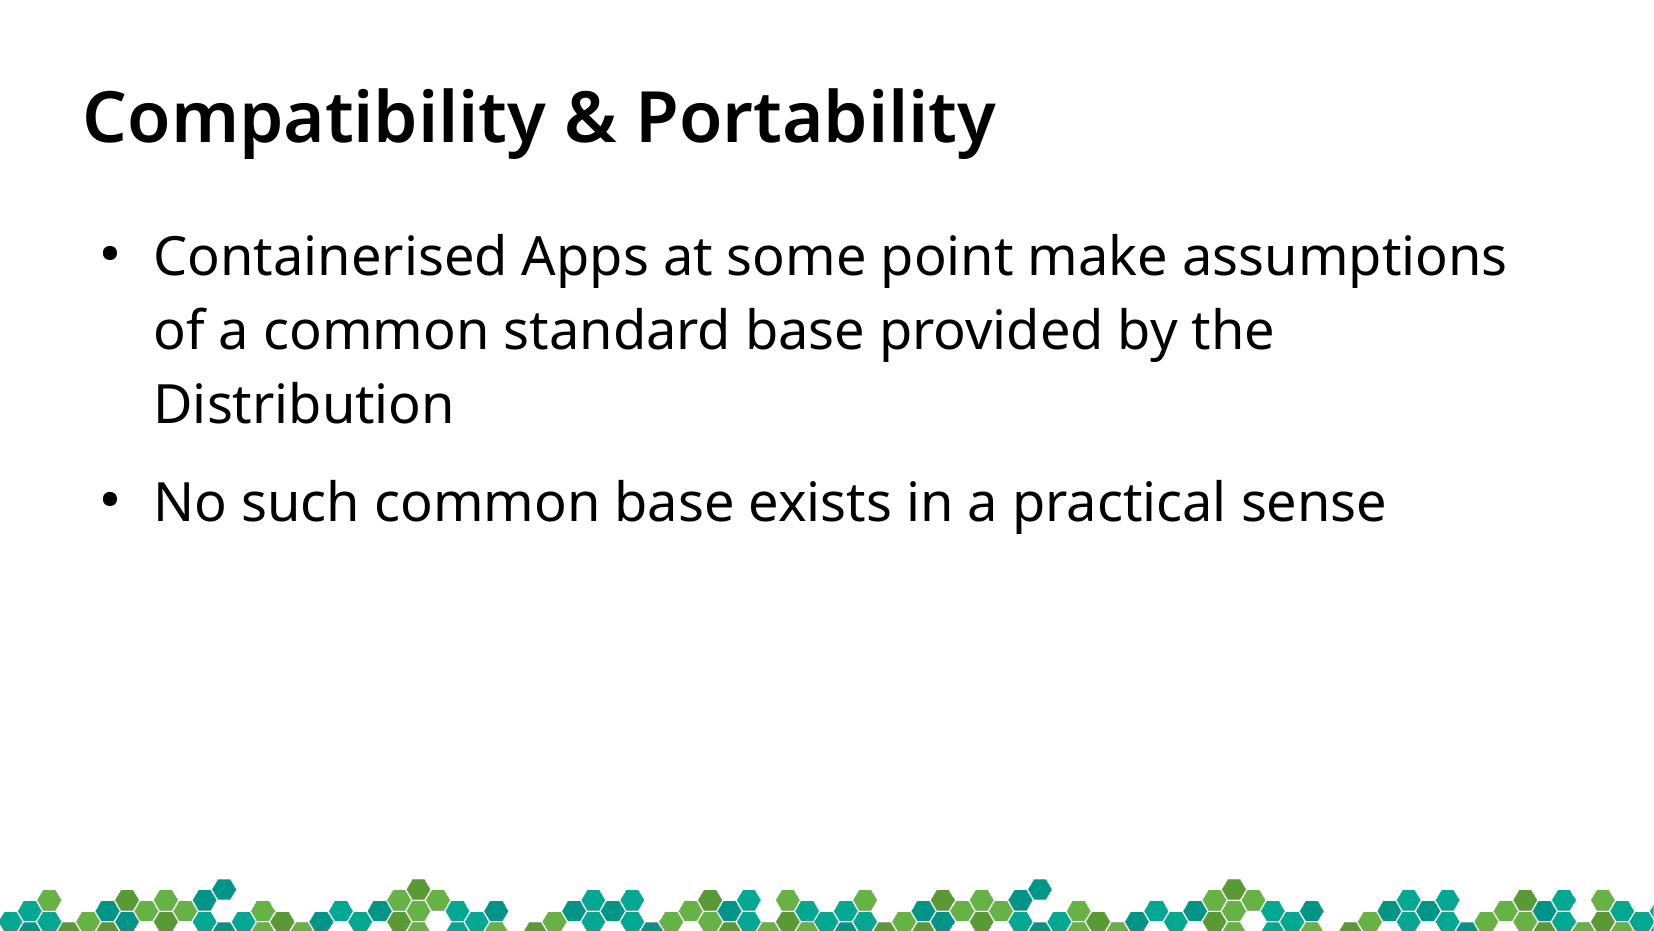

# Compatibility & Portability
Containerised Apps at some point make assumptions of a common standard base provided by the Distribution
No such common base exists in a practical sense